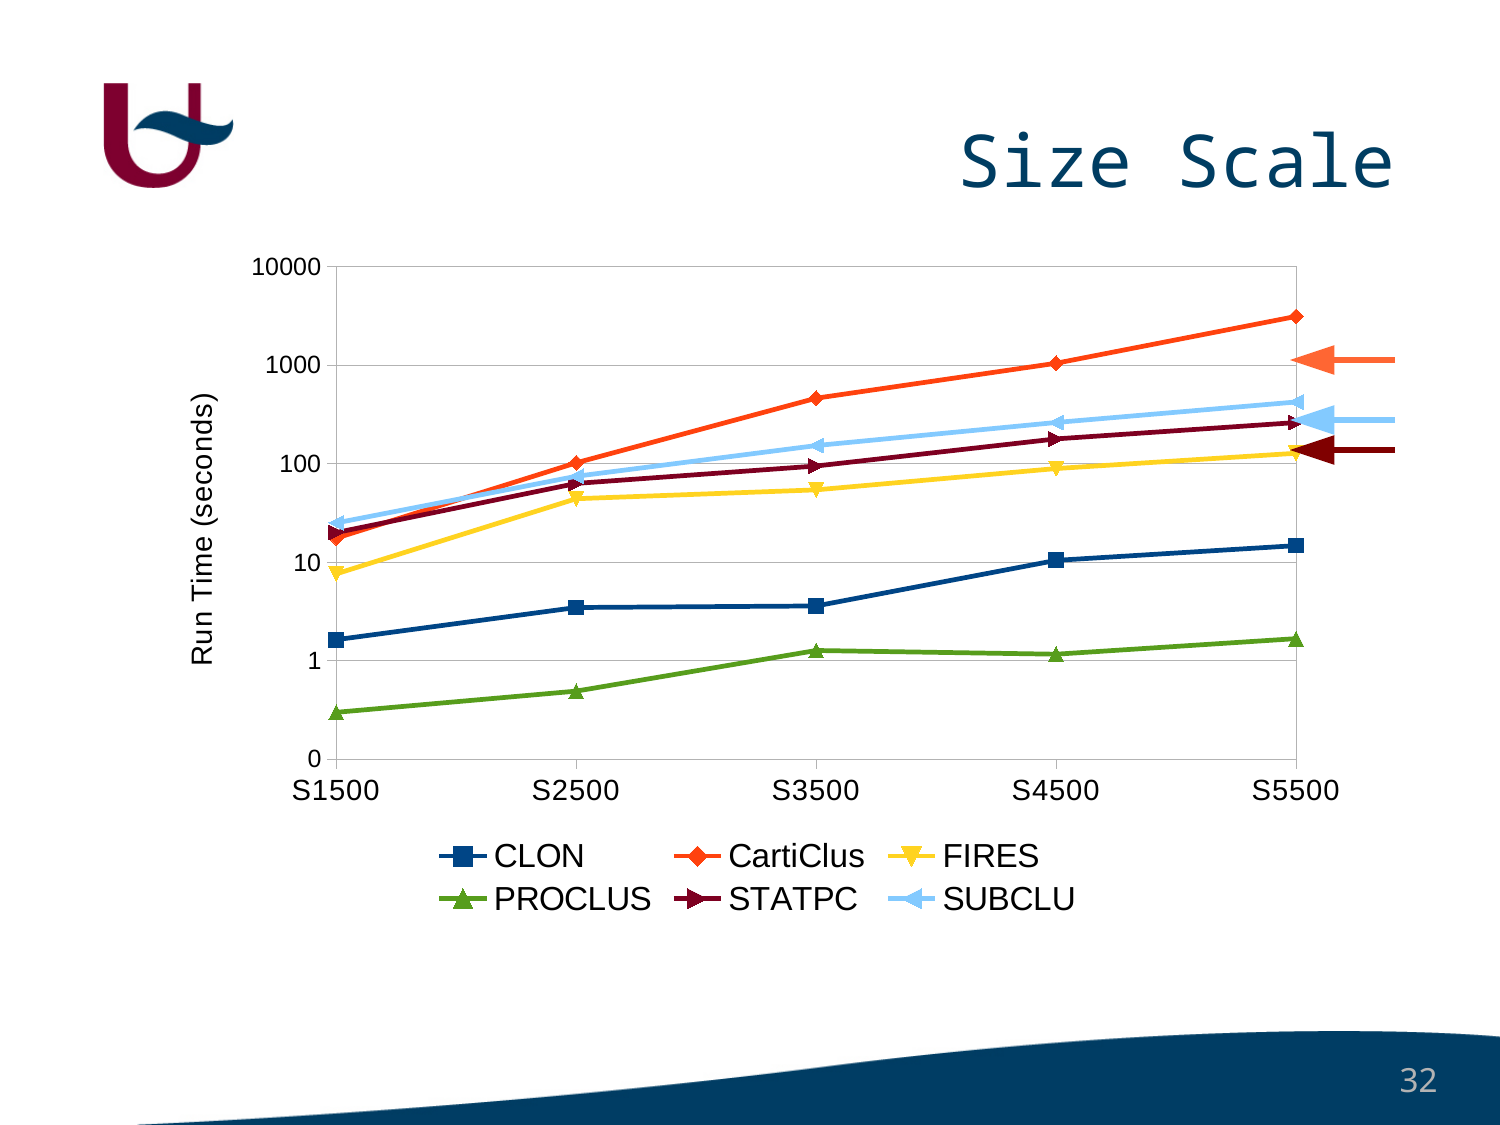

# Size Scale
### Chart
| Category | CLON | CartiClus | FIRES | PROCLUS | STATPC | SUBCLU |
|---|---|---|---|---|---|---|
| S1500 | 1.63766666666667 | 17.6455 | 7.64966666666667 | 0.3 | 20.0703333333333 | 25.1476666666667 |
| S2500 | 3.47866666666667 | 102.5915 | 44.2823333333333 | 0.4925 | 63.2903333333333 | 74.791 |
| S3500 | 3.603 | 464.231 | 54.5093333333333 | 1.272 | 95.1636666666667 | 153.359333333333 |
| S4500 | 10.4726666666667 | 1052.1005 | 89.6553333333333 | 1.166 | 179.429666666667 | 263.375333333333 |
| S5500 | 14.794 | 3143.376 | 128.304333333333 | 1.68 | 262.907666666667 | 424.91 |